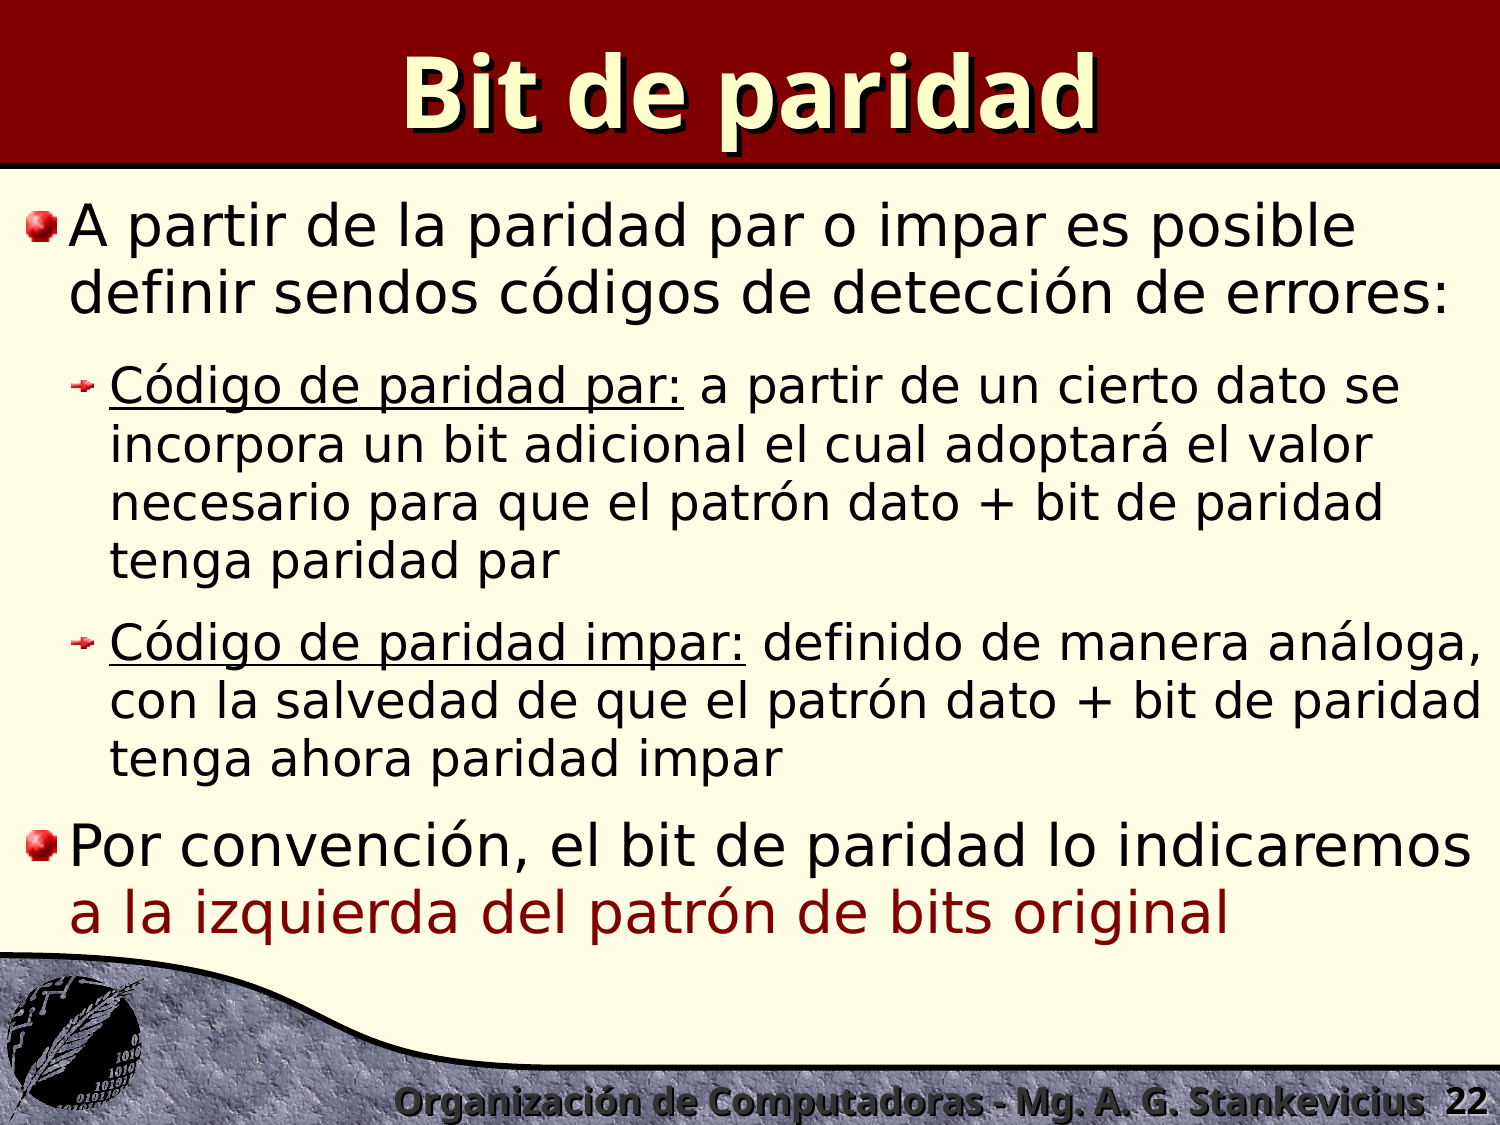

# Bit de paridad
A partir de la paridad par o impar es posible definir sendos códigos de detección de errores:
Código de paridad par: a partir de un cierto dato se incorpora un bit adicional el cual adoptará el valor necesario para que el patrón dato + bit de paridad tenga paridad par
Código de paridad impar: definido de manera análoga, con la salvedad de que el patrón dato + bit de paridad tenga ahora paridad impar
Por convención, el bit de paridad lo indicaremos a la izquierda del patrón de bits original
22